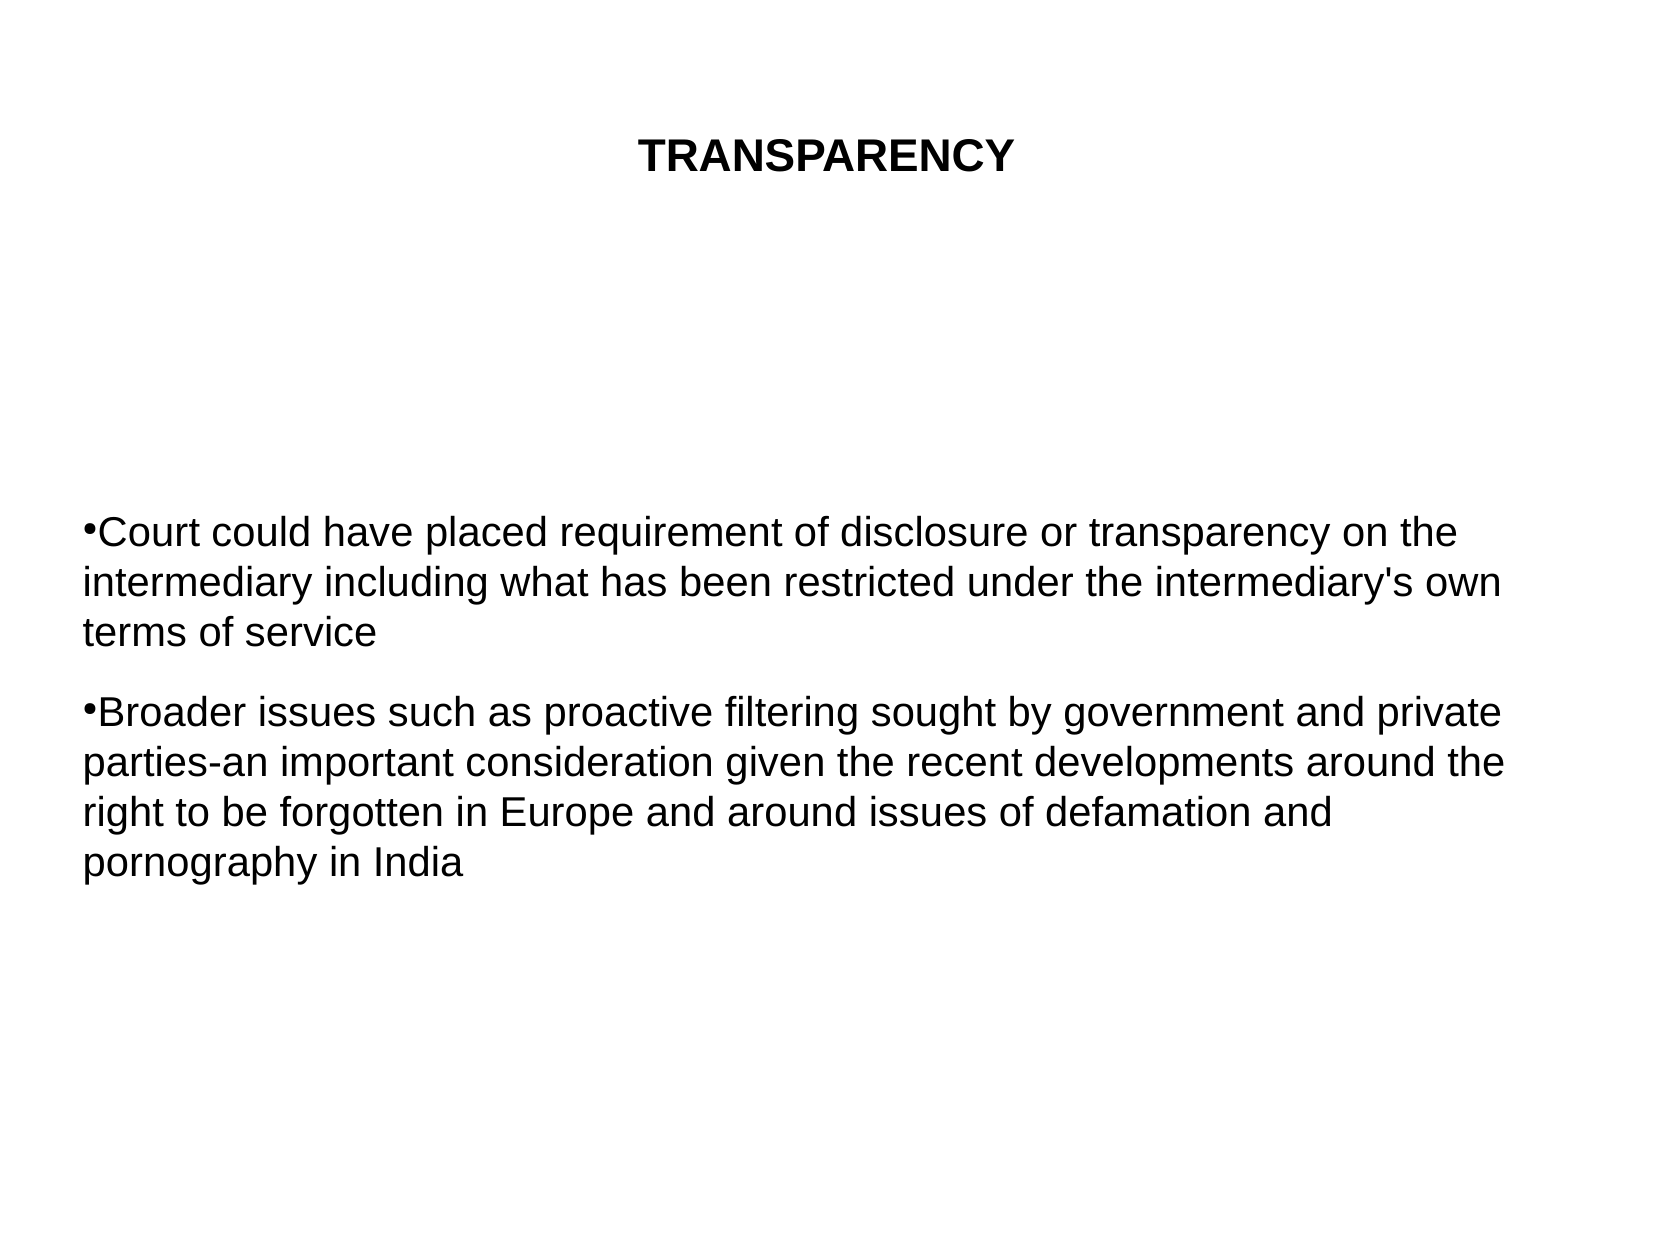

# TRANSPARENCY
Court could have placed requirement of disclosure or transparency on the intermediary including what has been restricted under the intermediary's own terms of service
Broader issues such as proactive filtering sought by government and private parties-an important consideration given the recent developments around the right to be forgotten in Europe and around issues of defamation and pornography in India